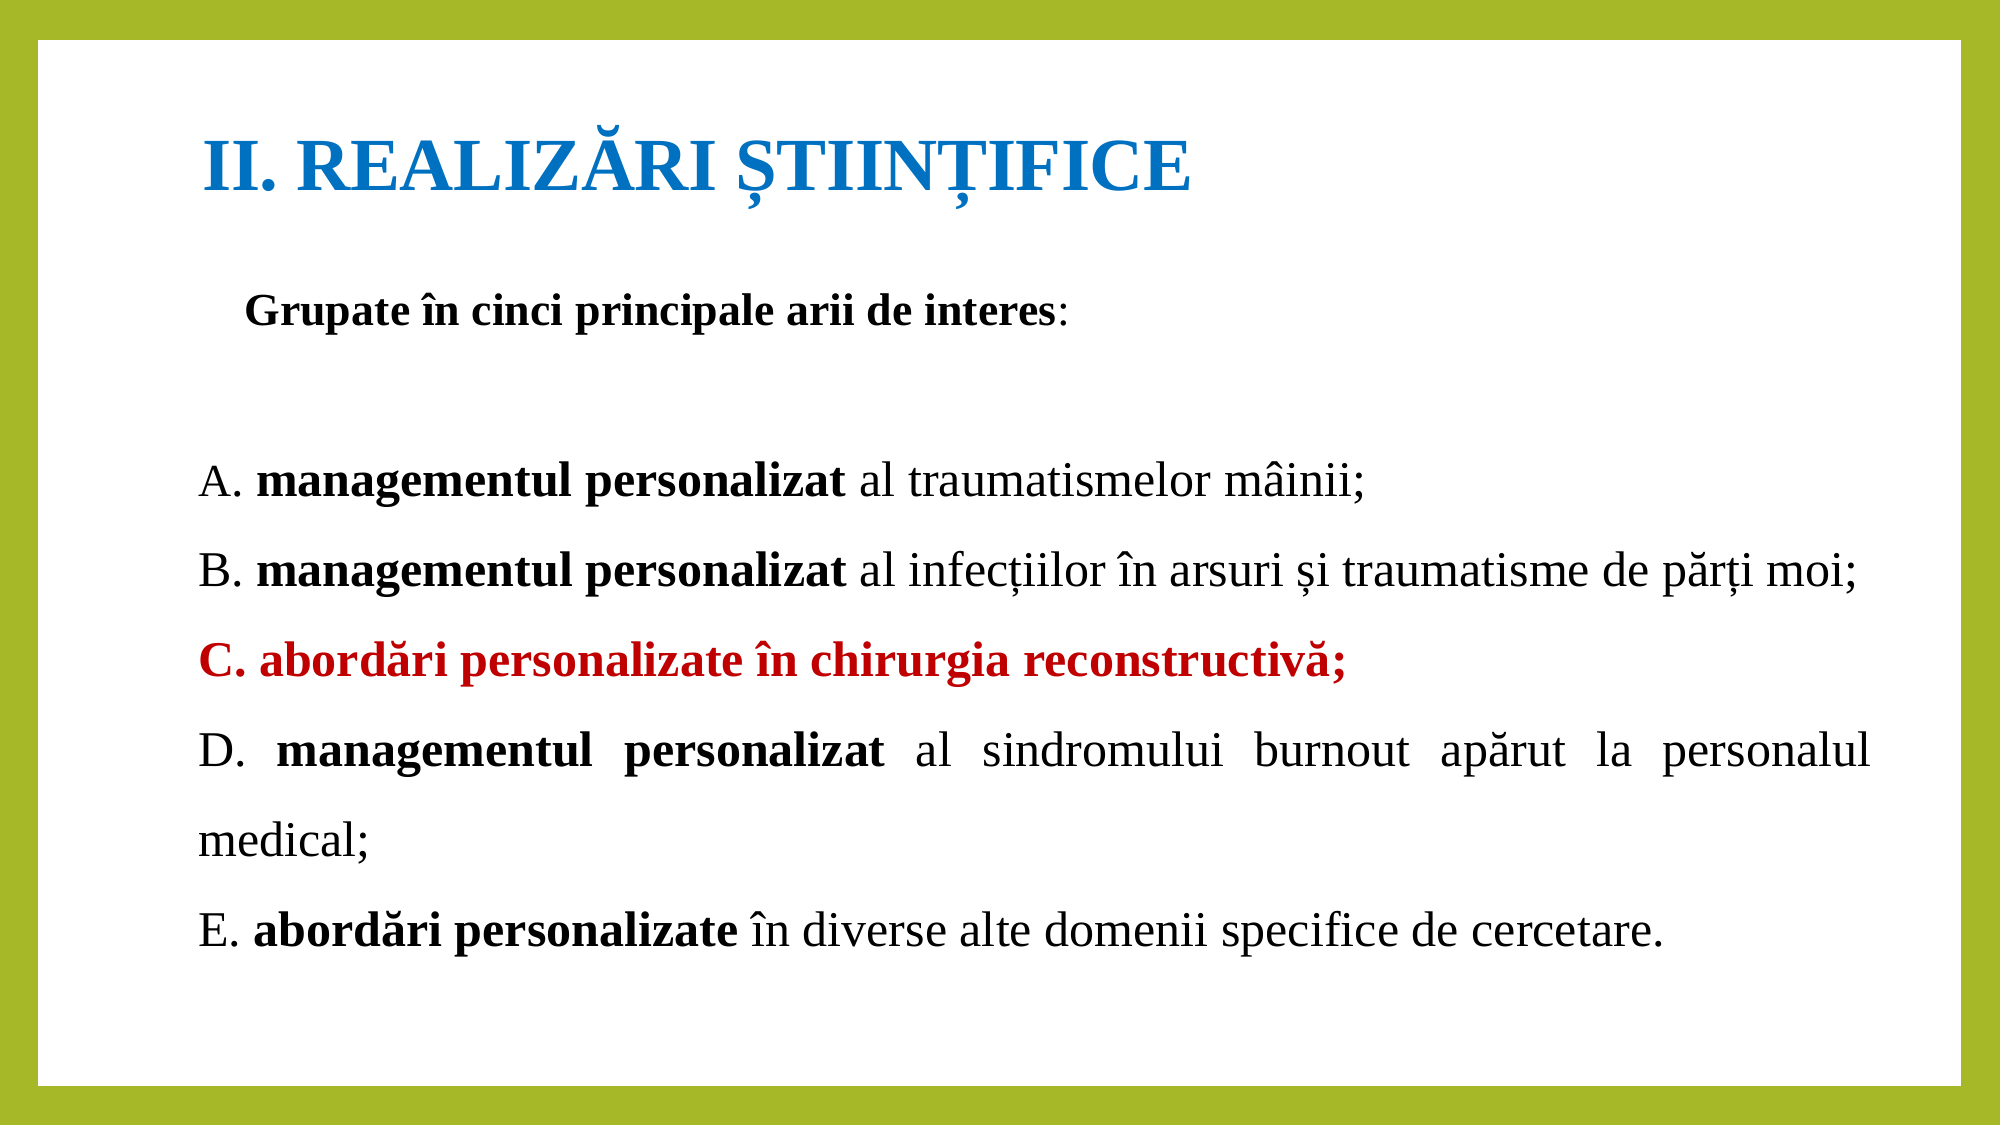

# II. REALIZĂRI ȘTIINȚIFICE
 Grupate în cinci principale arii de interes:
A. managementul personalizat al traumatismelor mâinii;
B. managementul personalizat al infecțiilor în arsuri și traumatisme de părți moi;
C. abordări personalizate în chirurgia reconstructivă;
D. managementul personalizat al sindromului burnout apărut la personalul medical;
E. abordări personalizate în diverse alte domenii specifice de cercetare.